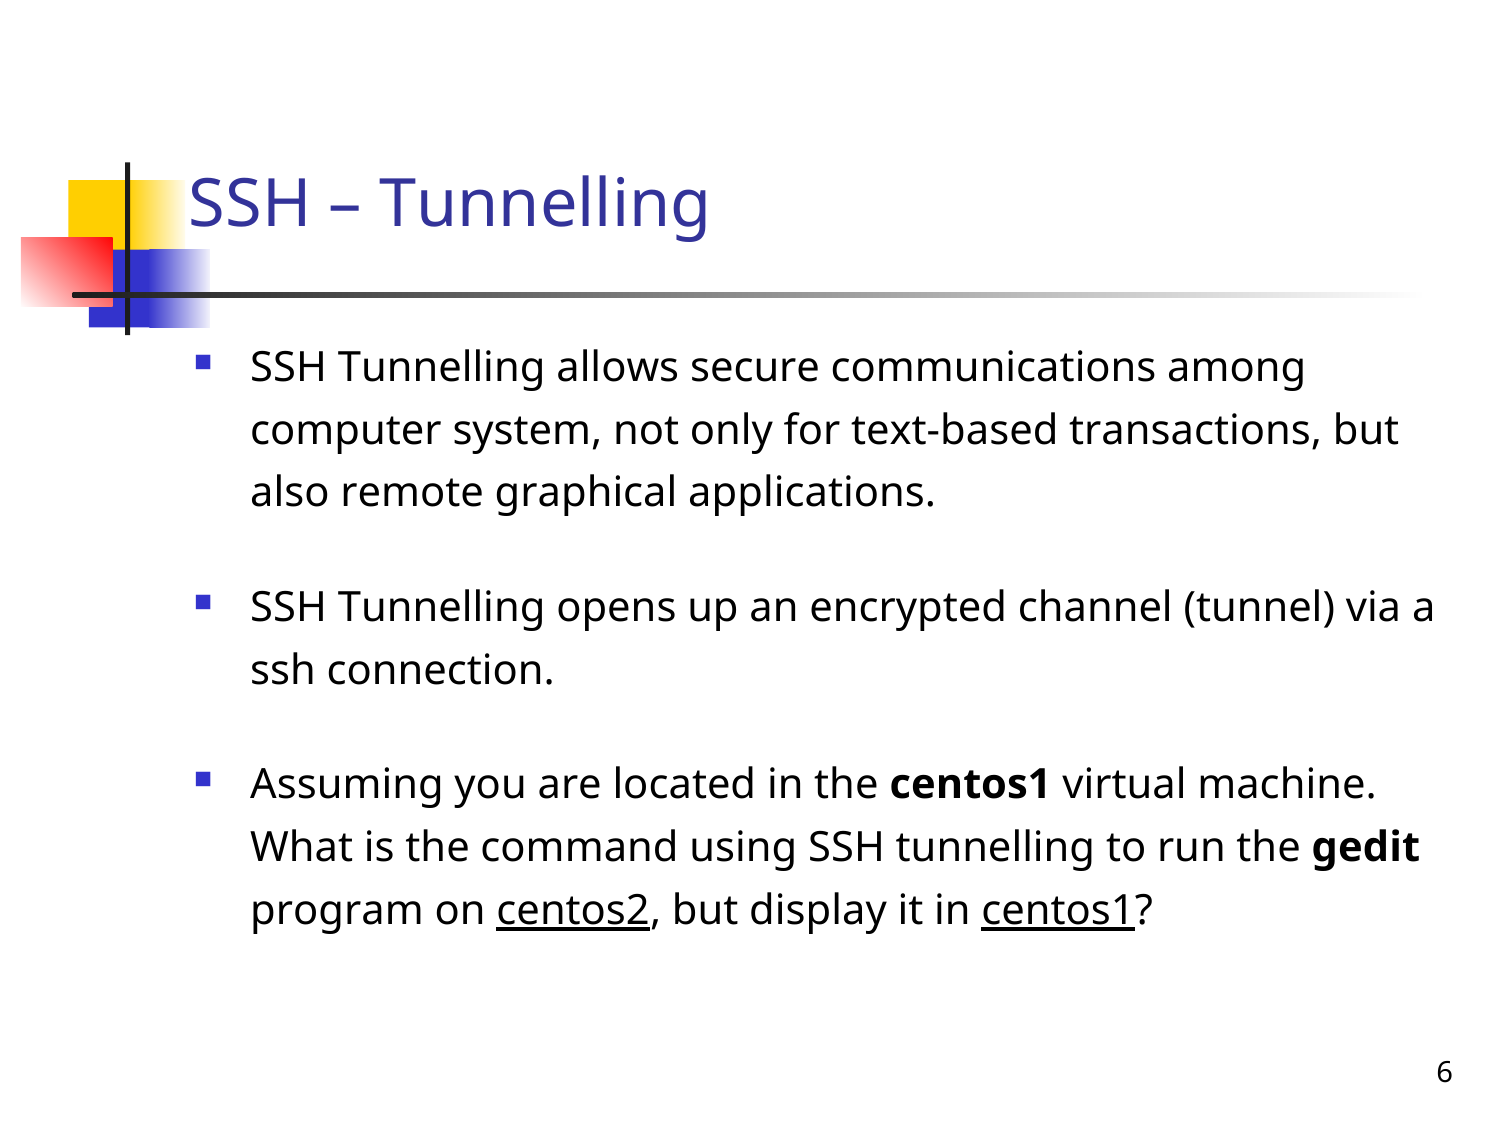

# SSH – Tunnelling
SSH Tunnelling allows secure communications among computer system, not only for text-based transactions, but also remote graphical applications.
SSH Tunnelling opens up an encrypted channel (tunnel) via a ssh connection.
Assuming you are located in the centos1 virtual machine. What is the command using SSH tunnelling to run the gedit program on centos2, but display it in centos1?
6